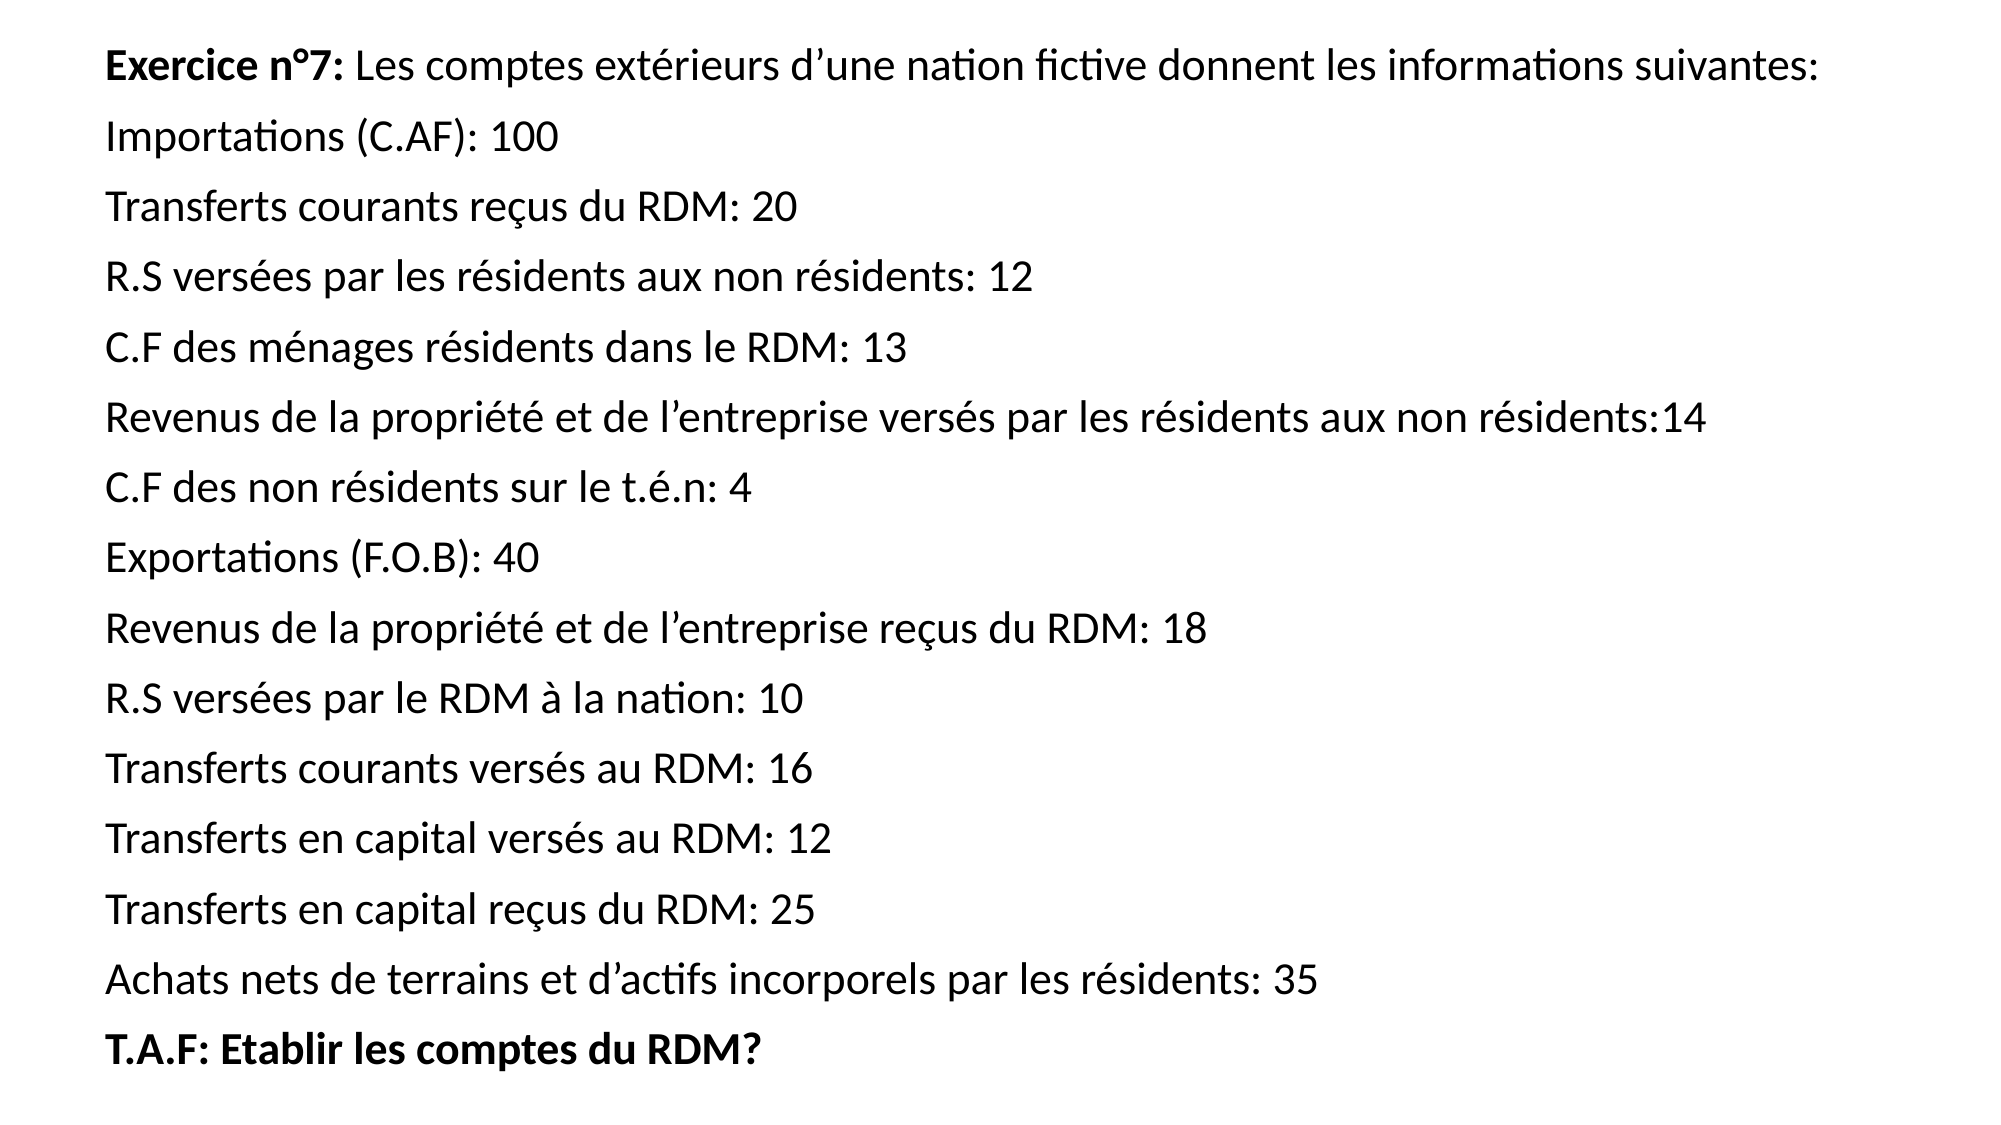

# Exercice n°7: Les comptes extérieurs d’une nation fictive donnent les informations suivantes:
Importations (C.AF): 100
Transferts courants reçus du RDM: 20
R.S versées par les résidents aux non résidents: 12
C.F des ménages résidents dans le RDM: 13
Revenus de la propriété et de l’entreprise versés par les résidents aux non résidents:14
C.F des non résidents sur le t.é.n: 4
Exportations (F.O.B): 40
Revenus de la propriété et de l’entreprise reçus du RDM: 18
R.S versées par le RDM à la nation: 10
Transferts courants versés au RDM: 16
Transferts en capital versés au RDM: 12
Transferts en capital reçus du RDM: 25
Achats nets de terrains et d’actifs incorporels par les résidents: 35
T.A.F: Etablir les comptes du RDM?